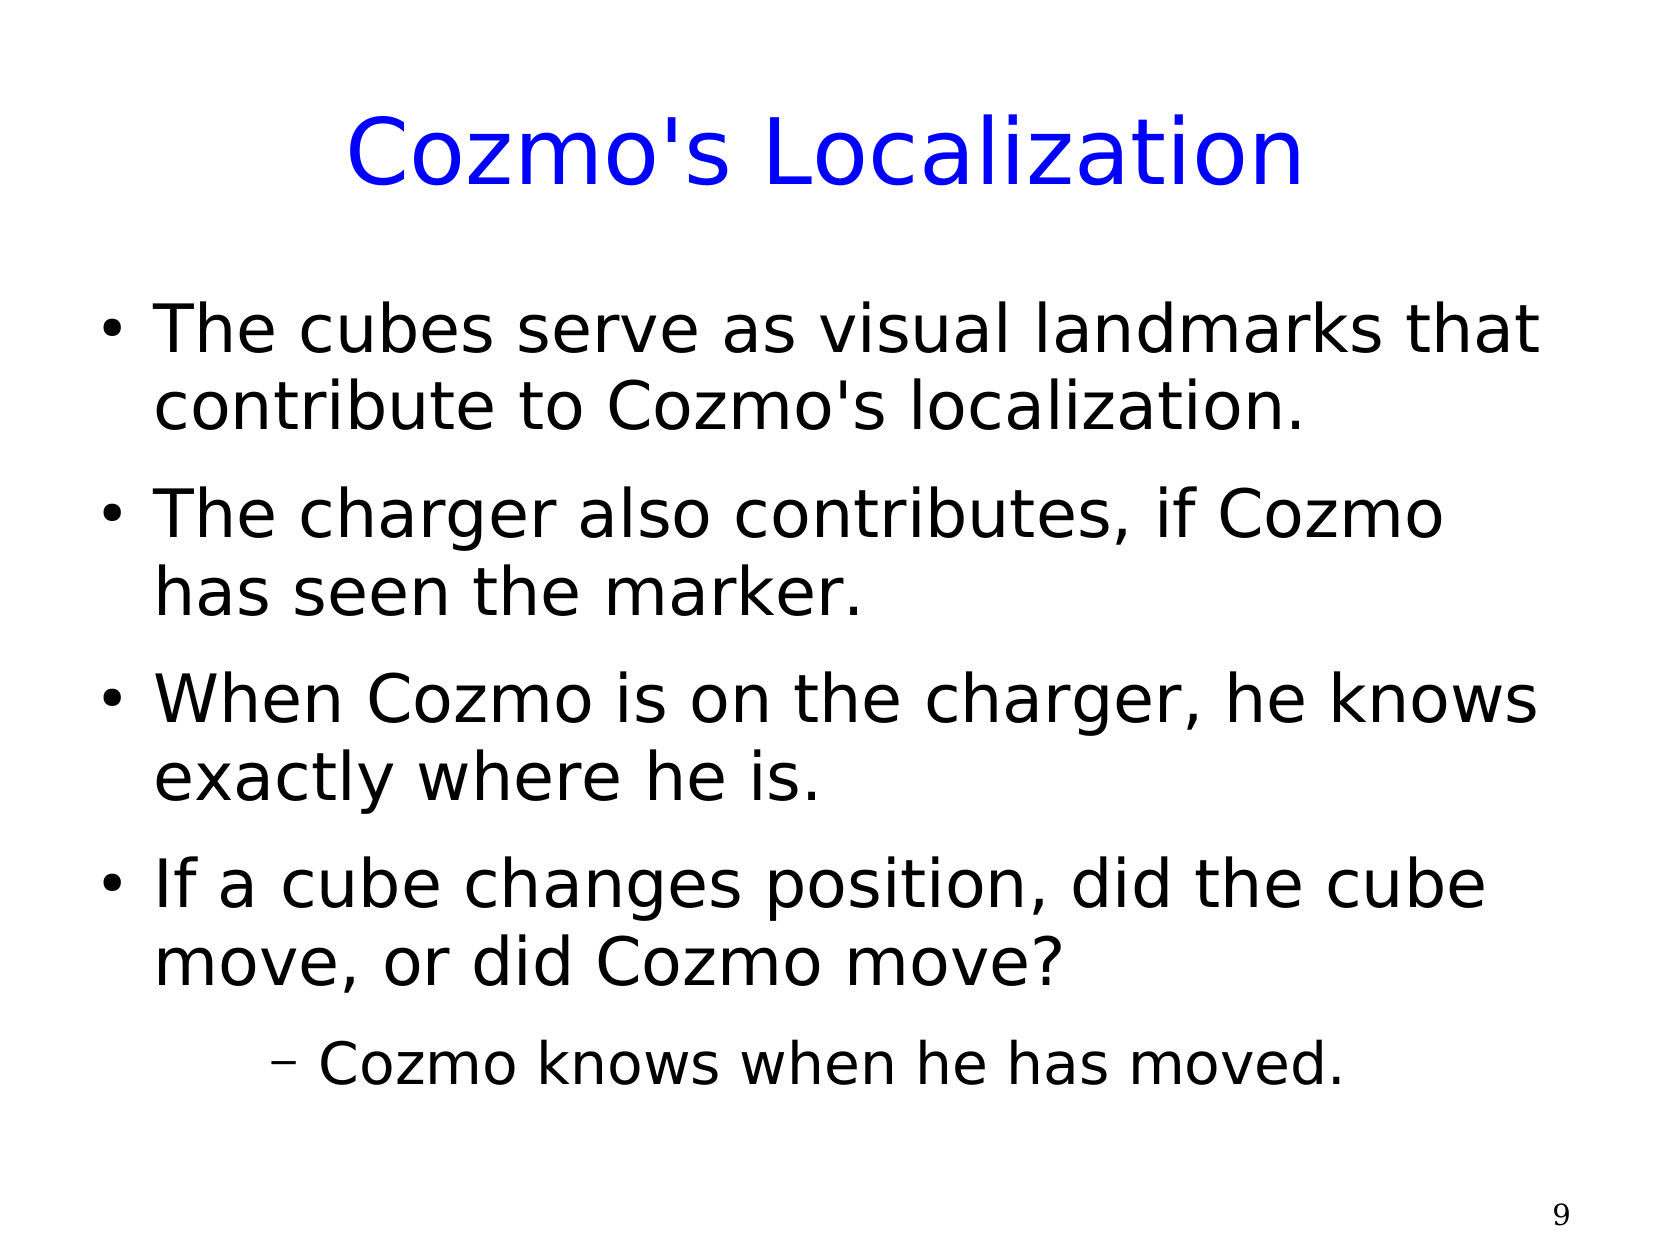

# Cozmo's Localization
The cubes serve as visual landmarks that contribute to Cozmo's localization.
The charger also contributes, if Cozmo has seen the marker.
When Cozmo is on the charger, he knows exactly where he is.
If a cube changes position, did the cube move, or did Cozmo move?
Cozmo knows when he has moved.
9